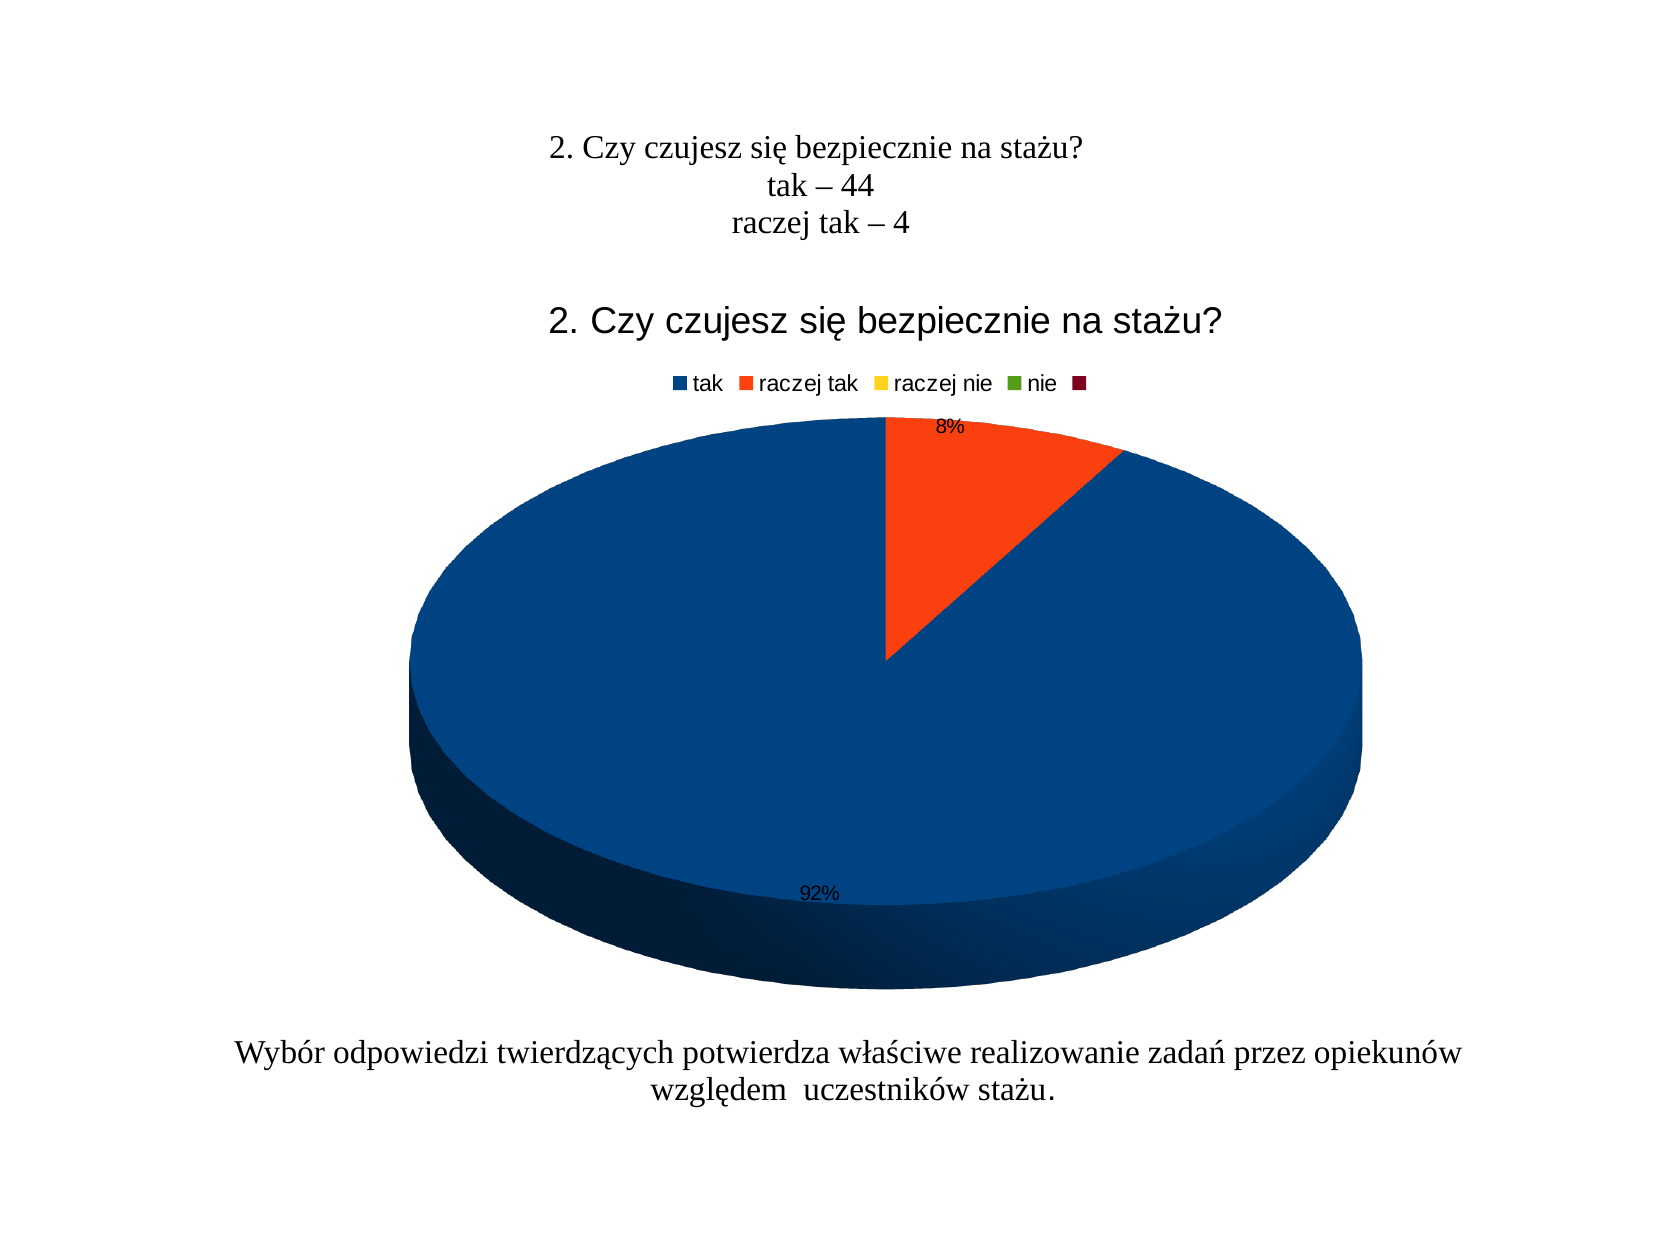

# 2. Czy czujesz się bezpiecznie na stażu? tak – 44 raczej tak – 4
[unsupported chart]
Wybór odpowiedzi twierdzących potwierdza właściwe realizowanie zadań przez opiekunów względem uczestników stażu.